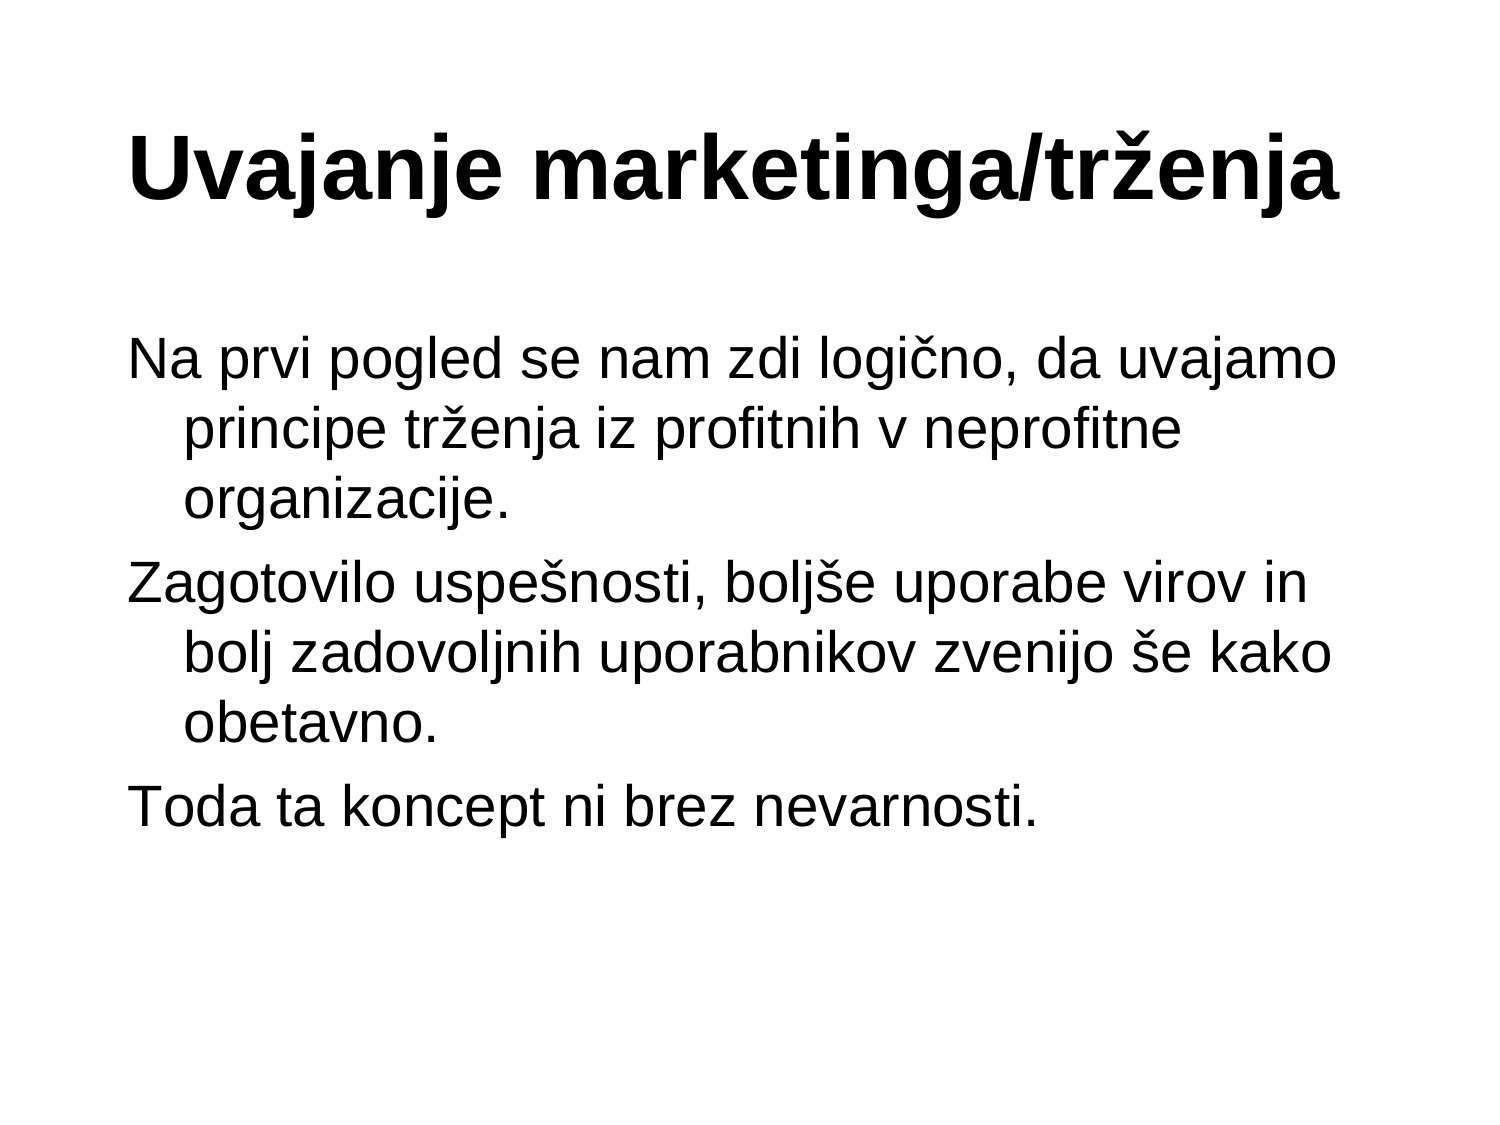

# Uvajanje marketinga/trženja
Na prvi pogled se nam zdi logično, da uvajamo principe trženja iz profitnih v neprofitne organizacije.
Zagotovilo uspešnosti, boljše uporabe virov in bolj zadovoljnih uporabnikov zvenijo še kako obetavno.
Toda ta koncept ni brez nevarnosti.